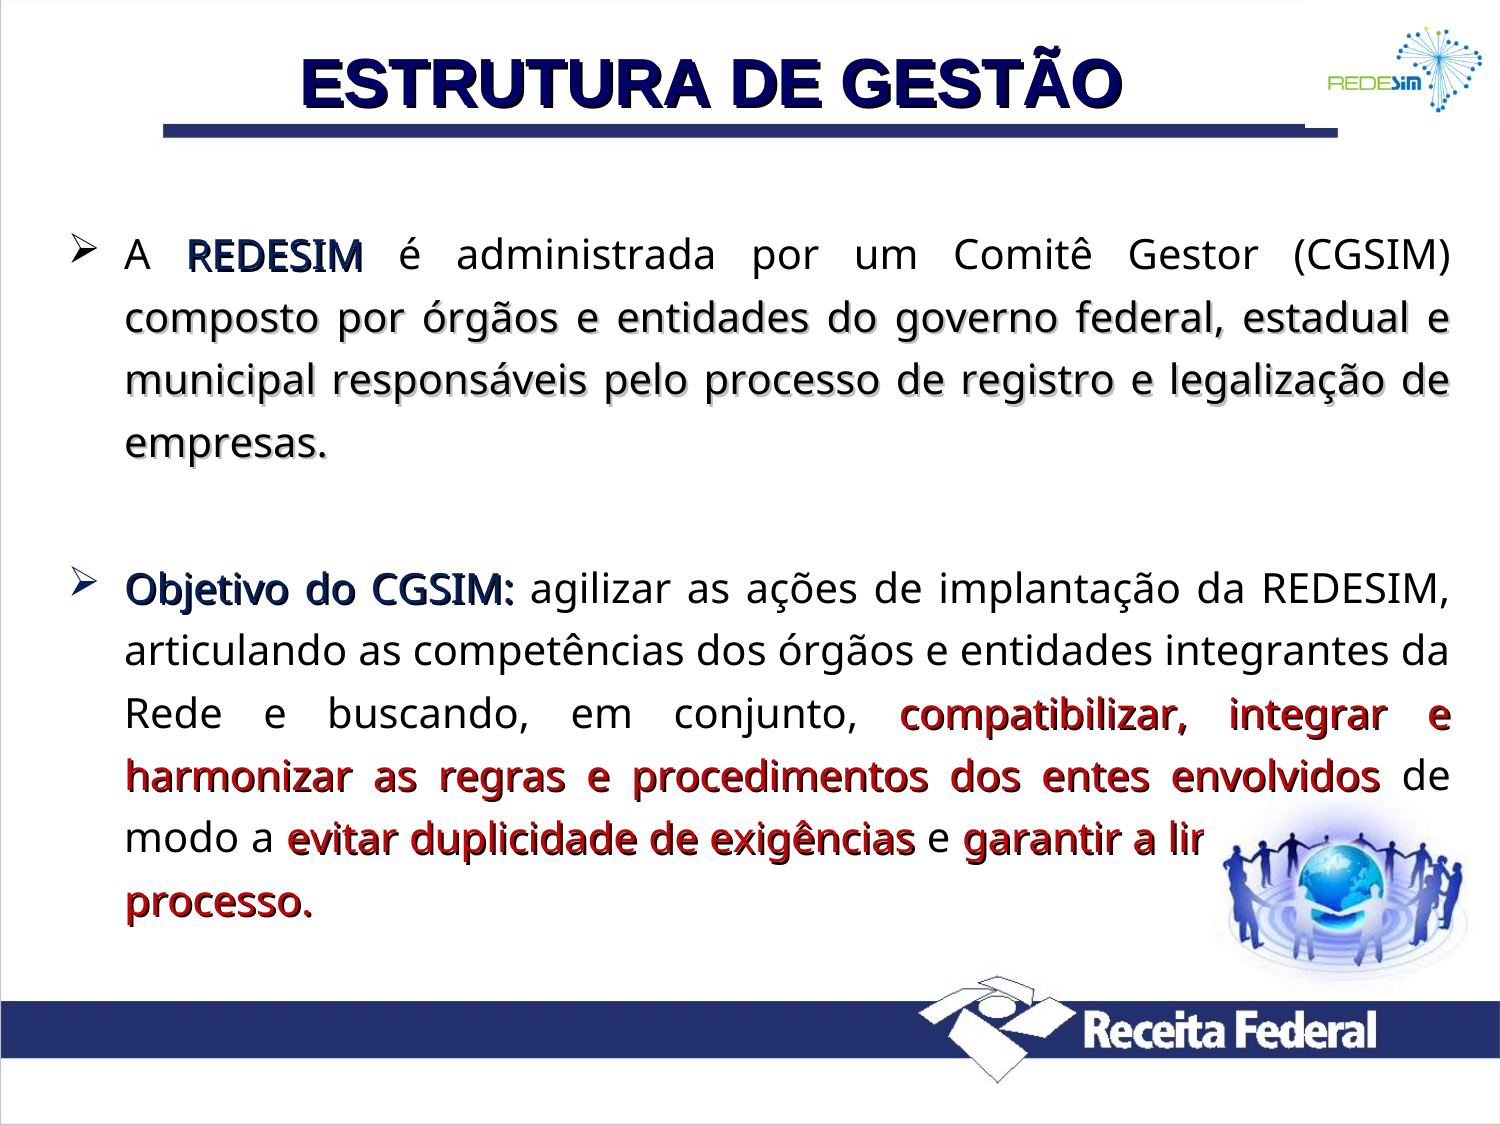

ESTRUTURA DE GESTÃO
# A REDESIM é administrada por um Comitê Gestor (CGSIM) composto por órgãos e entidades do governo federal, estadual e municipal responsáveis pelo processo de registro e legalização de empresas.
Objetivo do CGSIM: agilizar as ações de implantação da REDESIM, articulando as competências dos órgãos e entidades integrantes da Rede e buscando, em conjunto, compatibilizar, integrar e harmonizar as regras e procedimentos dos entes envolvidos de modo a evitar duplicidade de exigências e garantir a linearidade do processo.